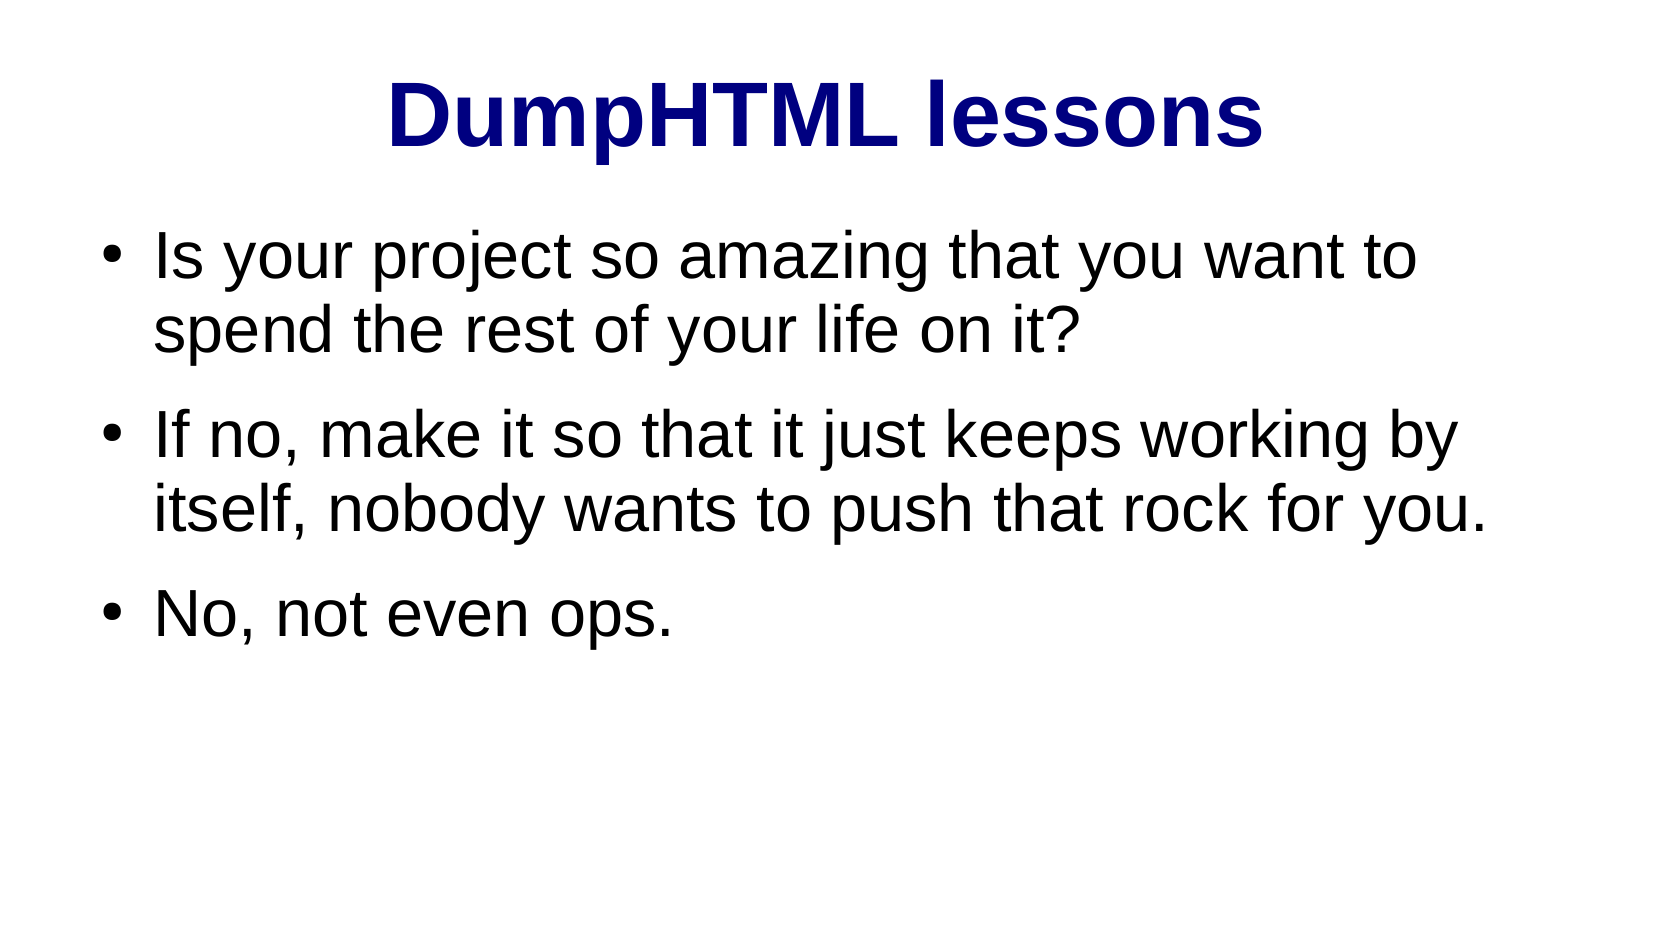

# DumpHTML lessons
Is your project so amazing that you want to spend the rest of your life on it?
If no, make it so that it just keeps working by itself, nobody wants to push that rock for you.
No, not even ops.